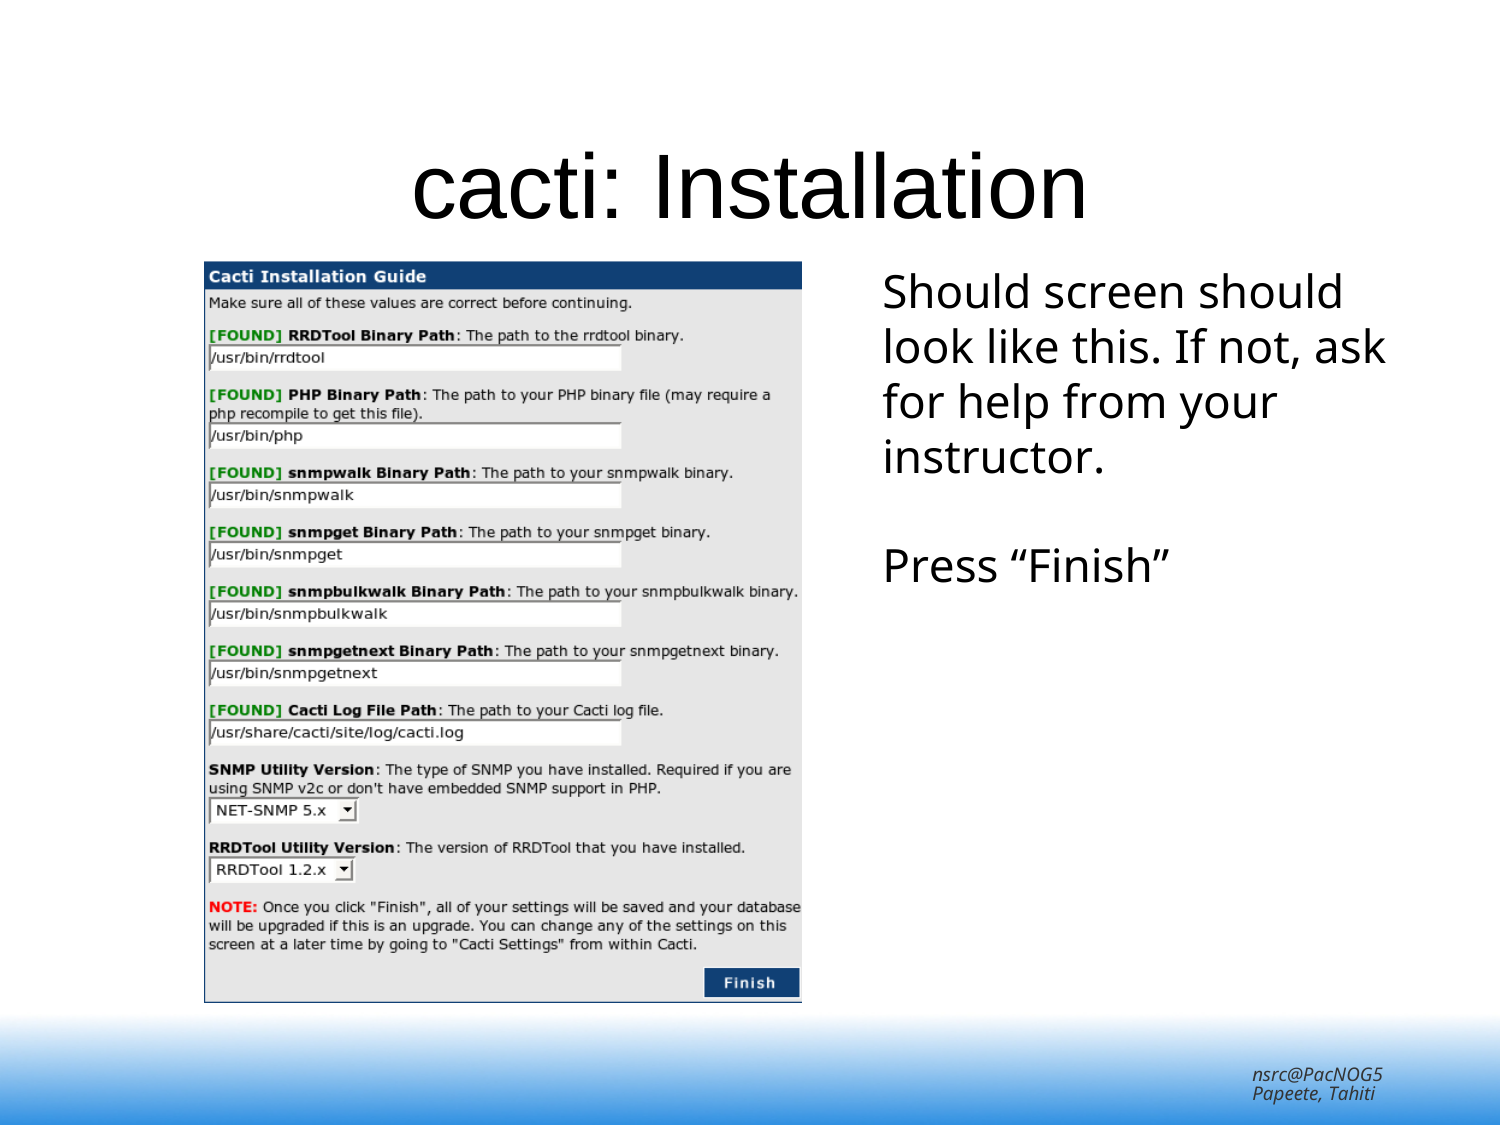

# cacti: Installation
Should screen should look like this. If not, ask for help from your instructor.
Press “Finish”